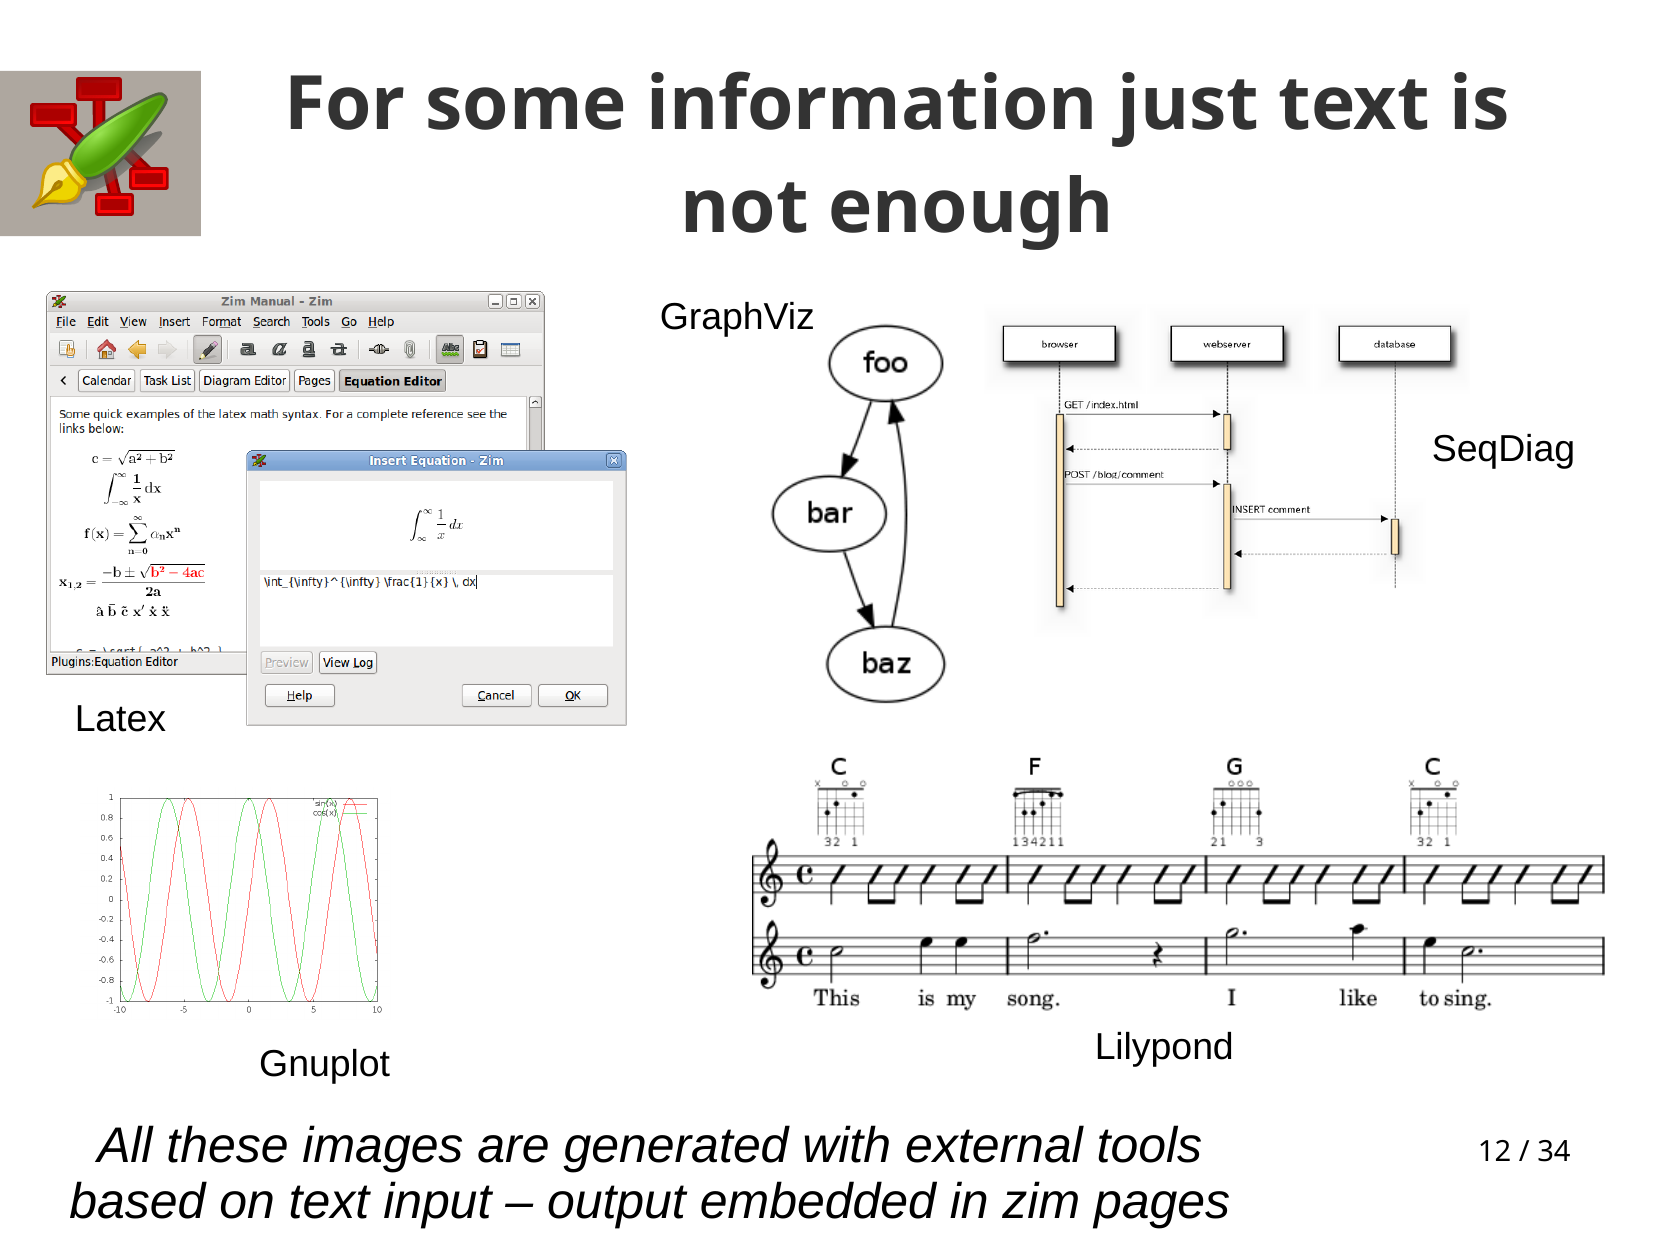

# For some information just text is not enough
GraphViz
SeqDiag
Latex
Lilypond
Gnuplot
All these images are generated with external tools based on text input – output embedded in zim pages
12